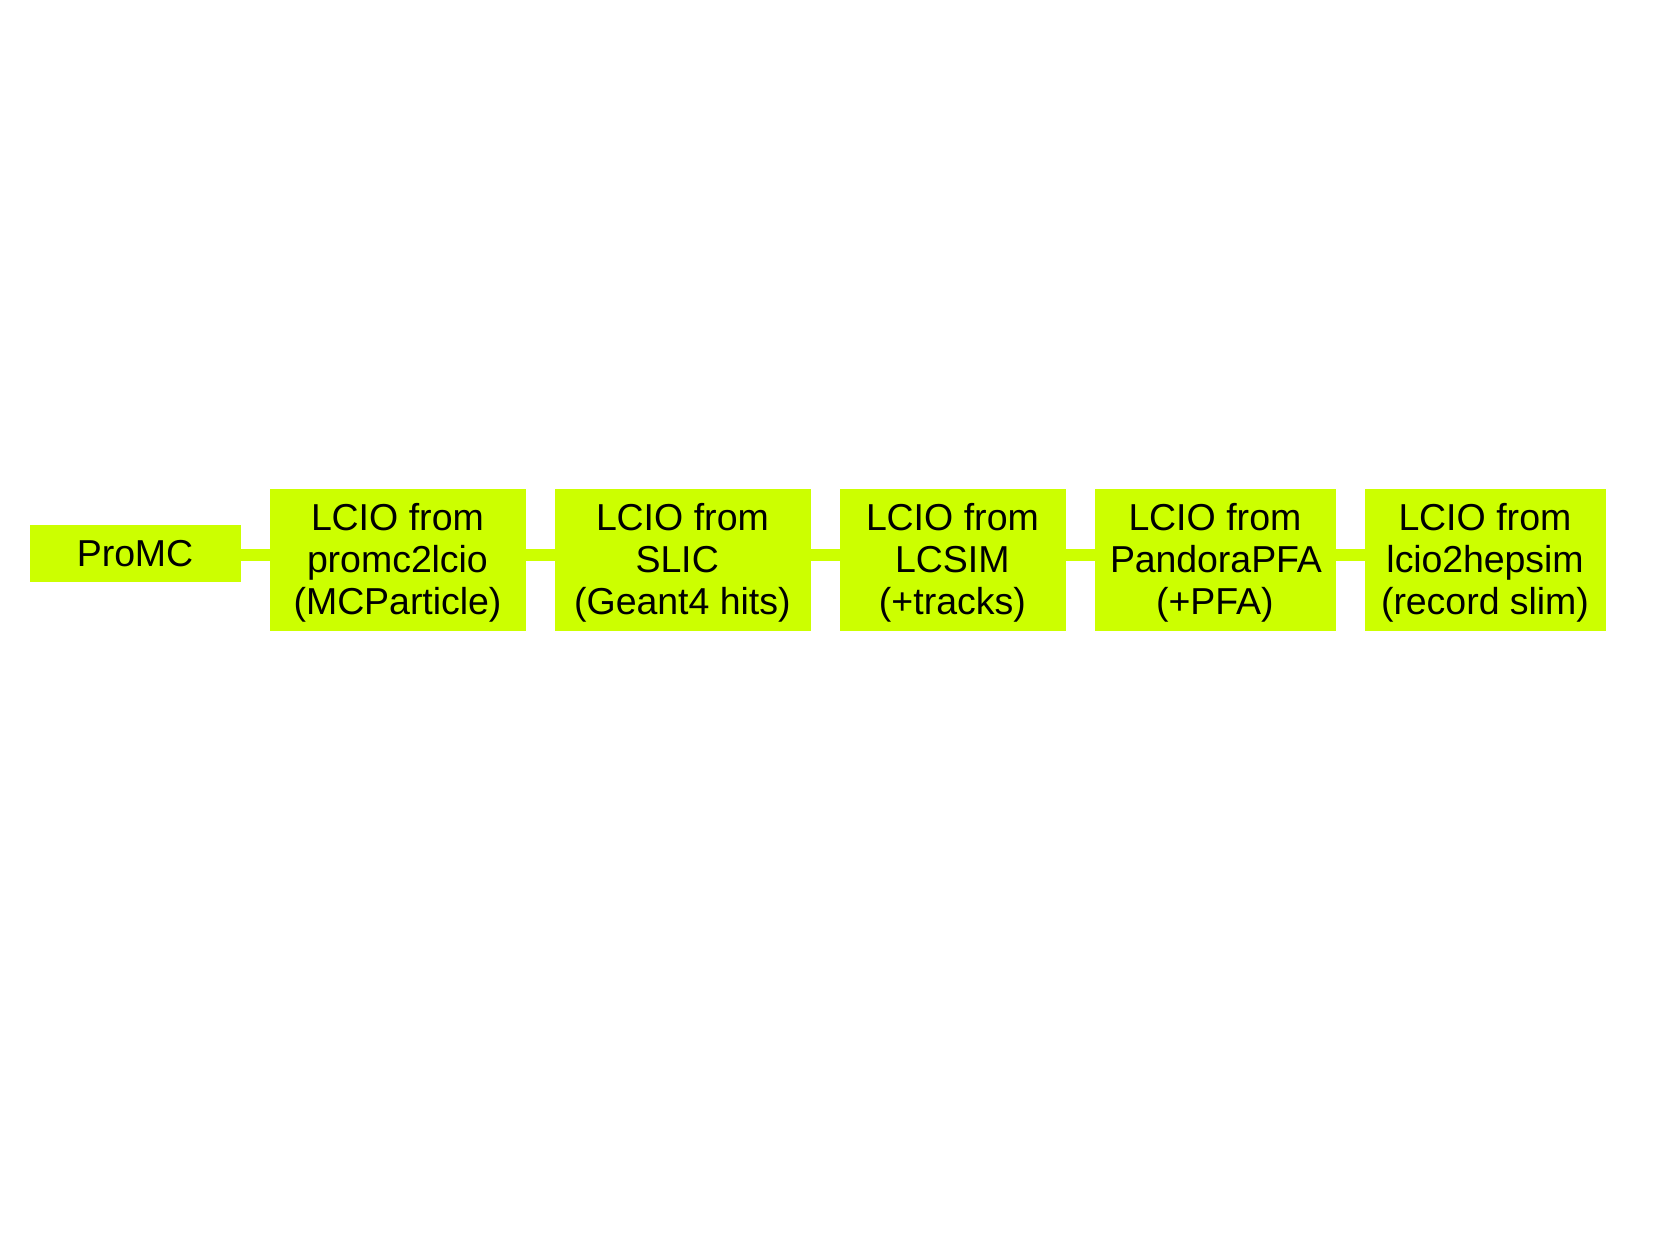

LCIO from promc2lcio
(MCParticle)
LCIO from SLIC
(Geant4 hits)
LCIO from LCSIM (+tracks)
LCIO from PandoraPFA (+PFA)
LCIO from lcio2hepsim (record slim)
ProMC